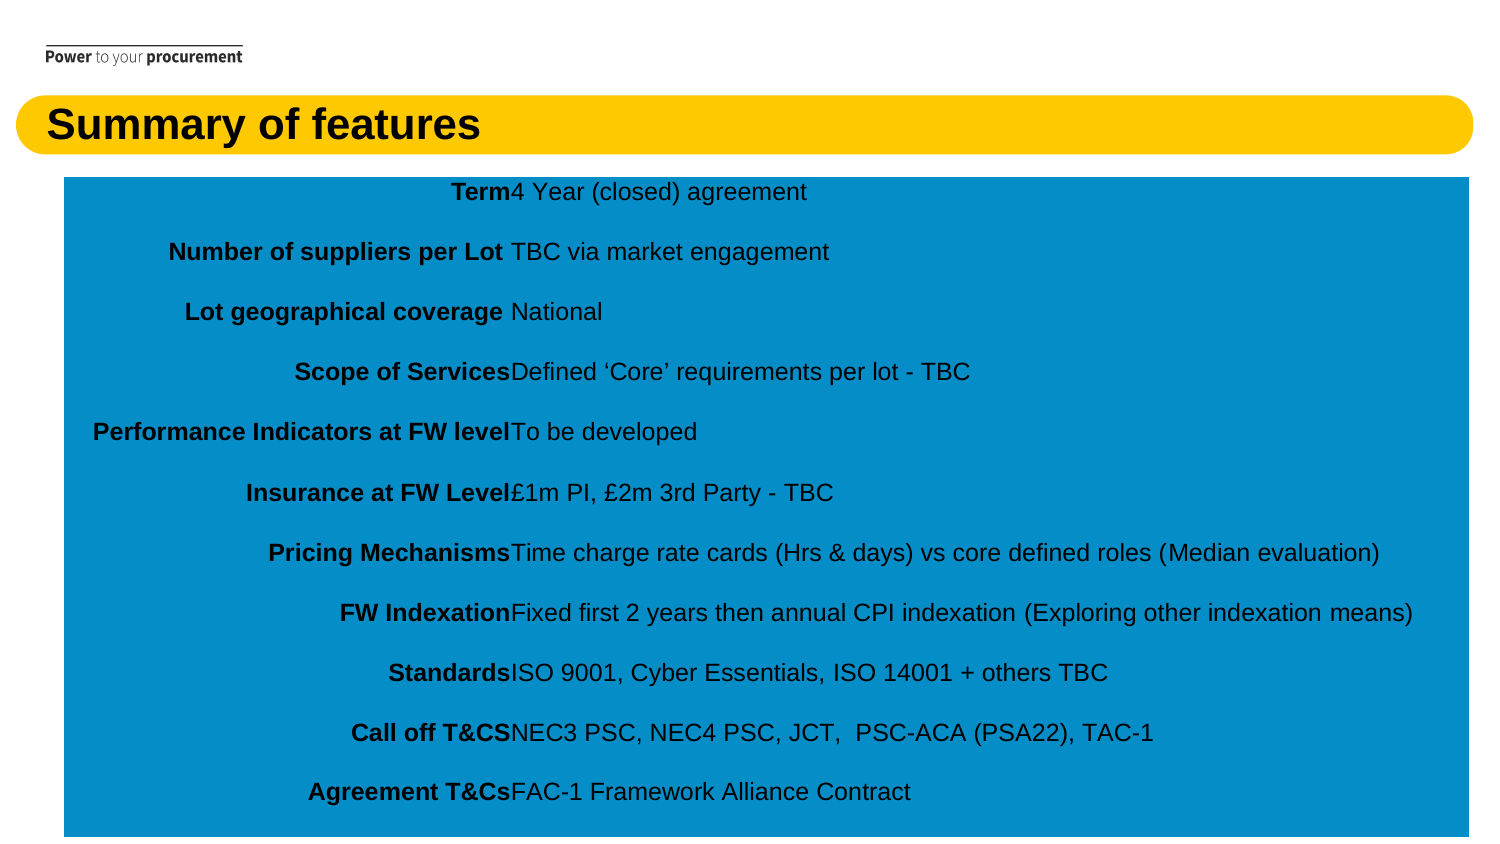

# Summary of features
| Term | 4 Year (closed) agreement |
| --- | --- |
| Number of suppliers per Lot | TBC via market engagement |
| Lot geographical coverage | National |
| Scope of Services | Defined ‘Core’ requirements per lot - TBC |
| Performance Indicators at FW level | To be developed |
| Insurance at FW Level | £1m PI, £2m 3rd Party - TBC |
| Pricing Mechanisms | Time charge rate cards (Hrs & days) vs core defined roles (Median evaluation) |
| FW Indexation | Fixed first 2 years then annual CPI indexation (Exploring other indexation means) |
| Standards | ISO 9001, Cyber Essentials, ISO 14001 + others TBC |
| Call off T&CS | NEC3 PSC, NEC4 PSC, JCT, PSC-ACA (PSA22), TAC-1 |
| Agreement T&Cs | FAC-1 Framework Alliance Contract |